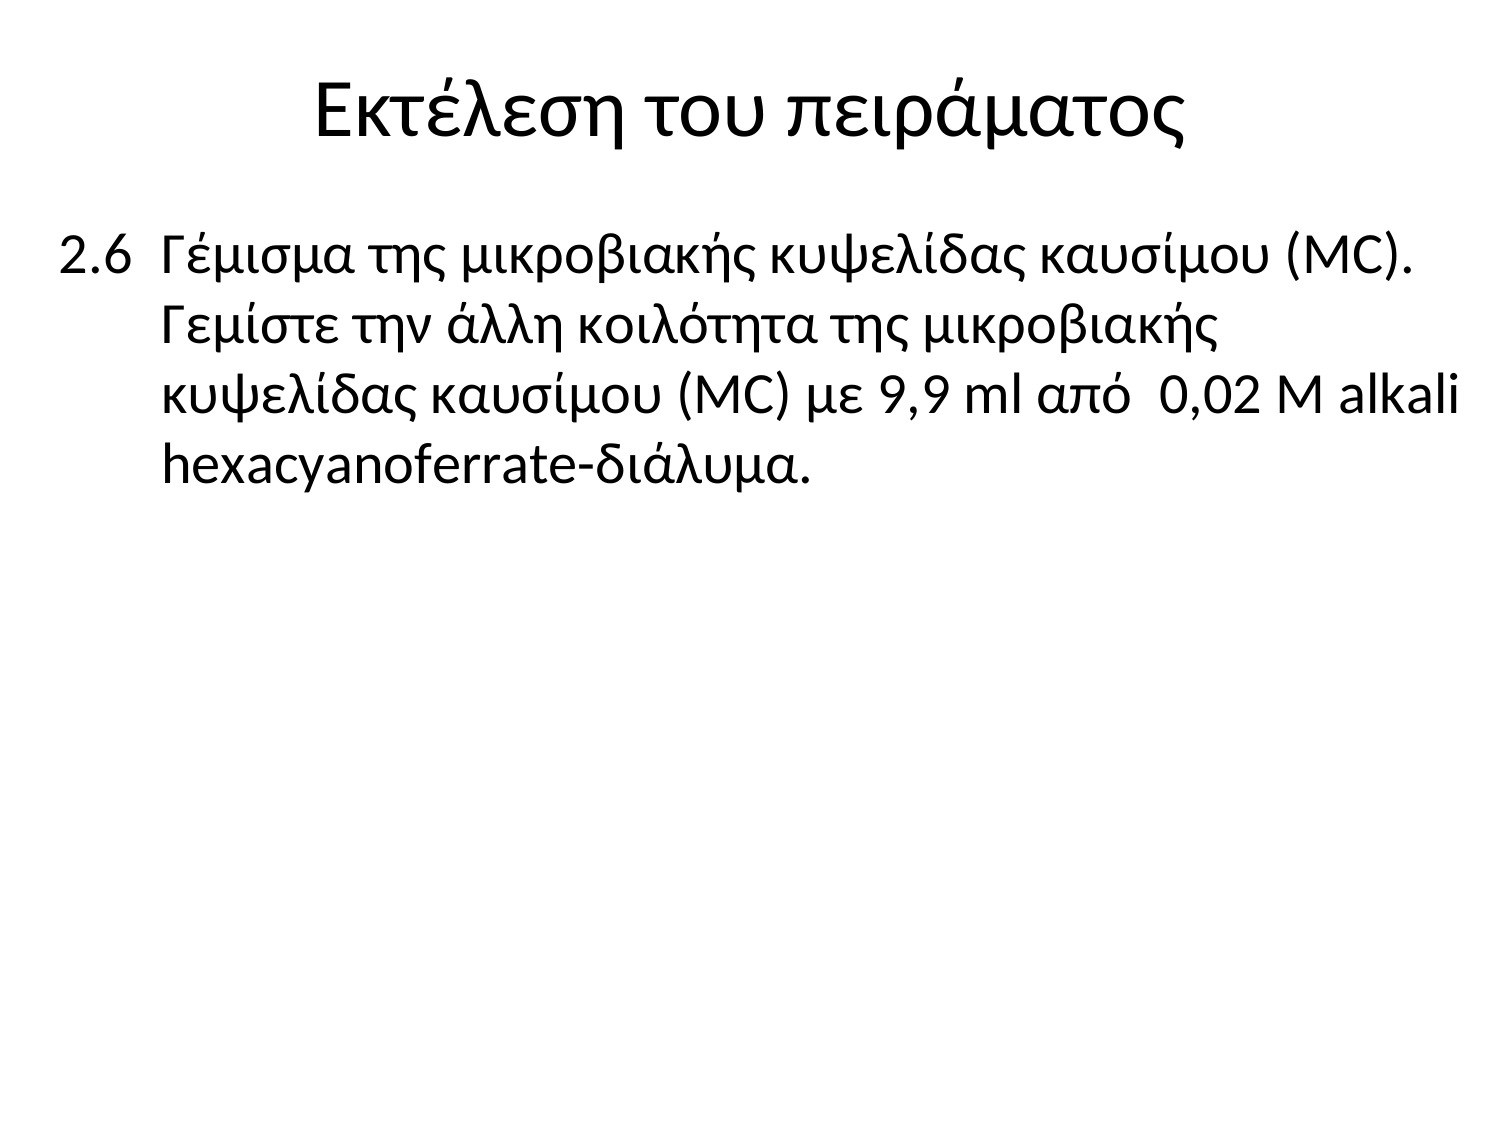

# Εκτέλεση του πειράματος
2.6 	Γέμισμα της μικροβιακής κυψελίδας καυσίμου (MC).
	Γεμίστε την άλλη κοιλότητα της μικροβιακής κυψελίδας καυσίμου (MC) με 9,9 ml από 0,02 M alkali hexacyanoferrate-διάλυμα.